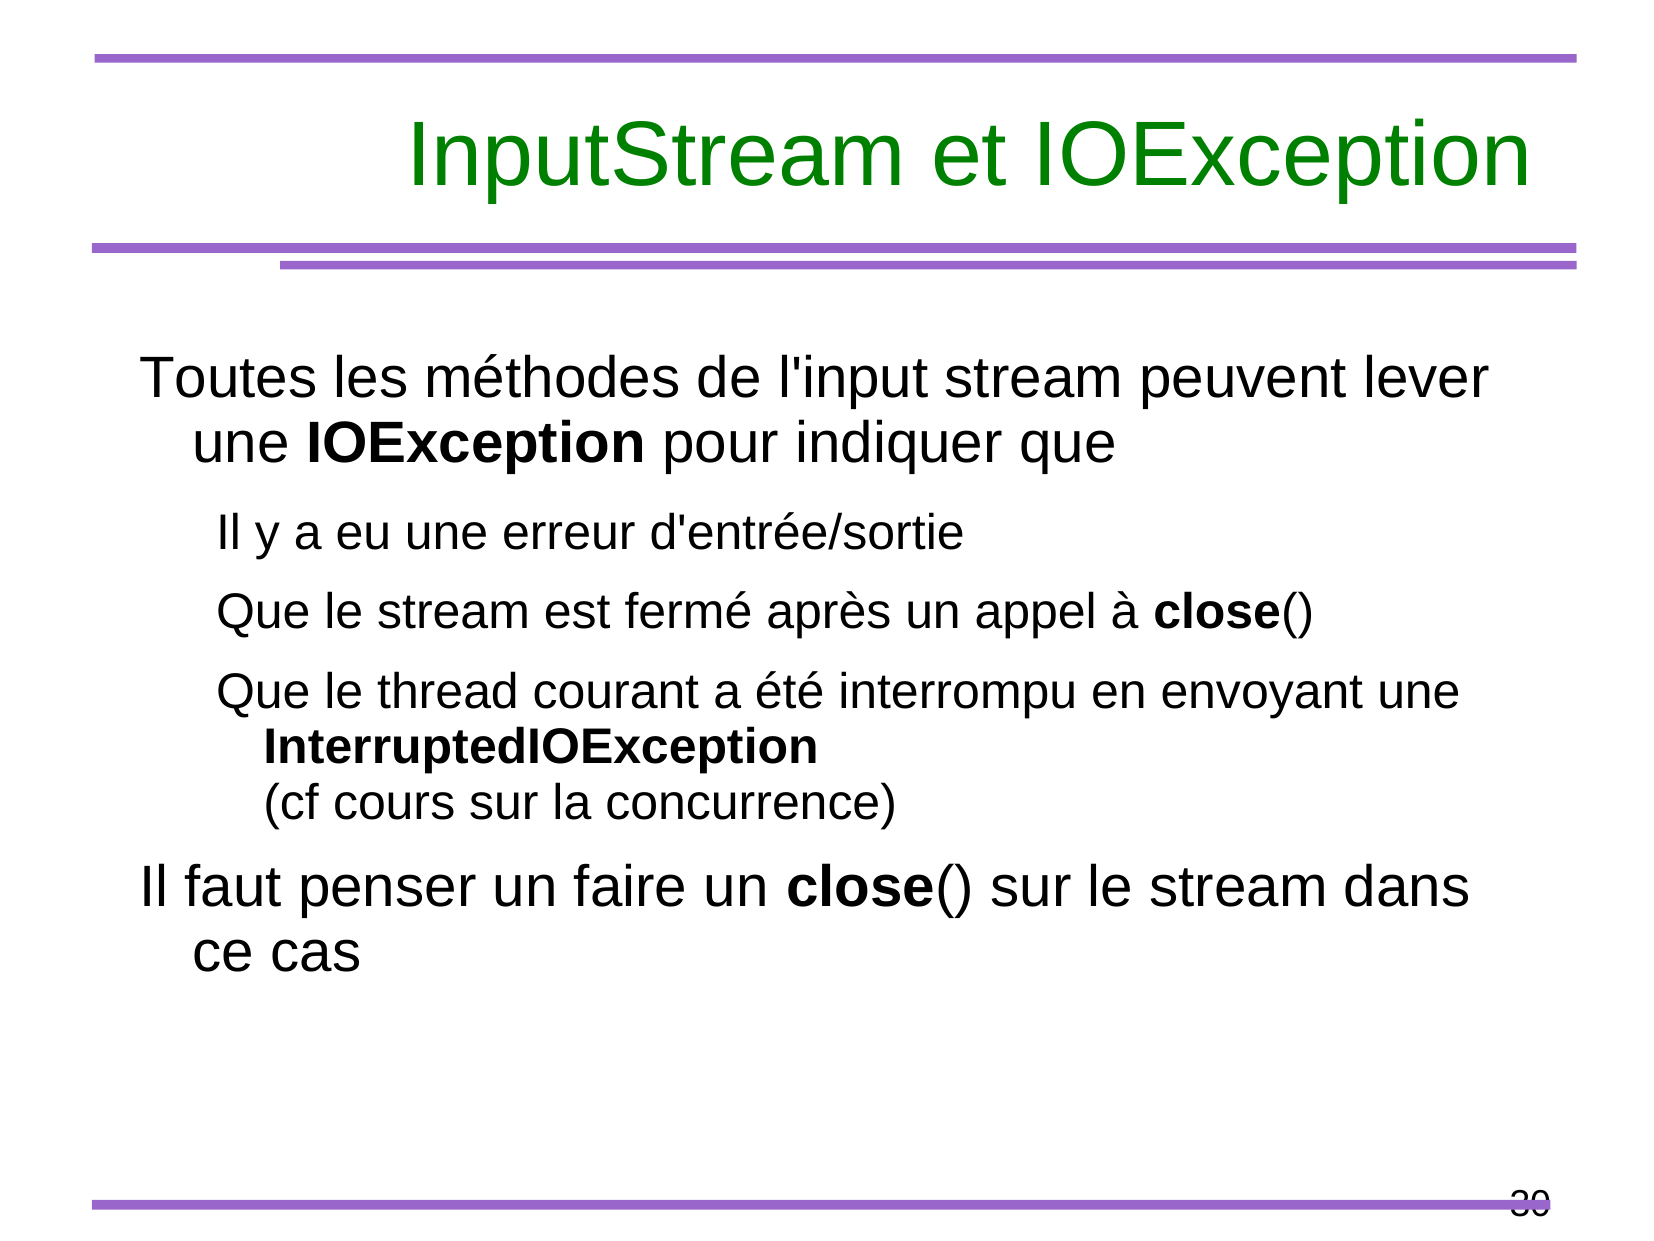

# InputStream et IOException
Toutes les méthodes de l'input stream peuvent lever une IOException pour indiquer que
Il y a eu une erreur d'entrée/sortie
Que le stream est fermé après un appel à close()
Que le thread courant a été interrompu en envoyant une InterruptedIOException
(cf cours sur la concurrence)
Il faut penser un faire un close() sur le stream dans ce cas